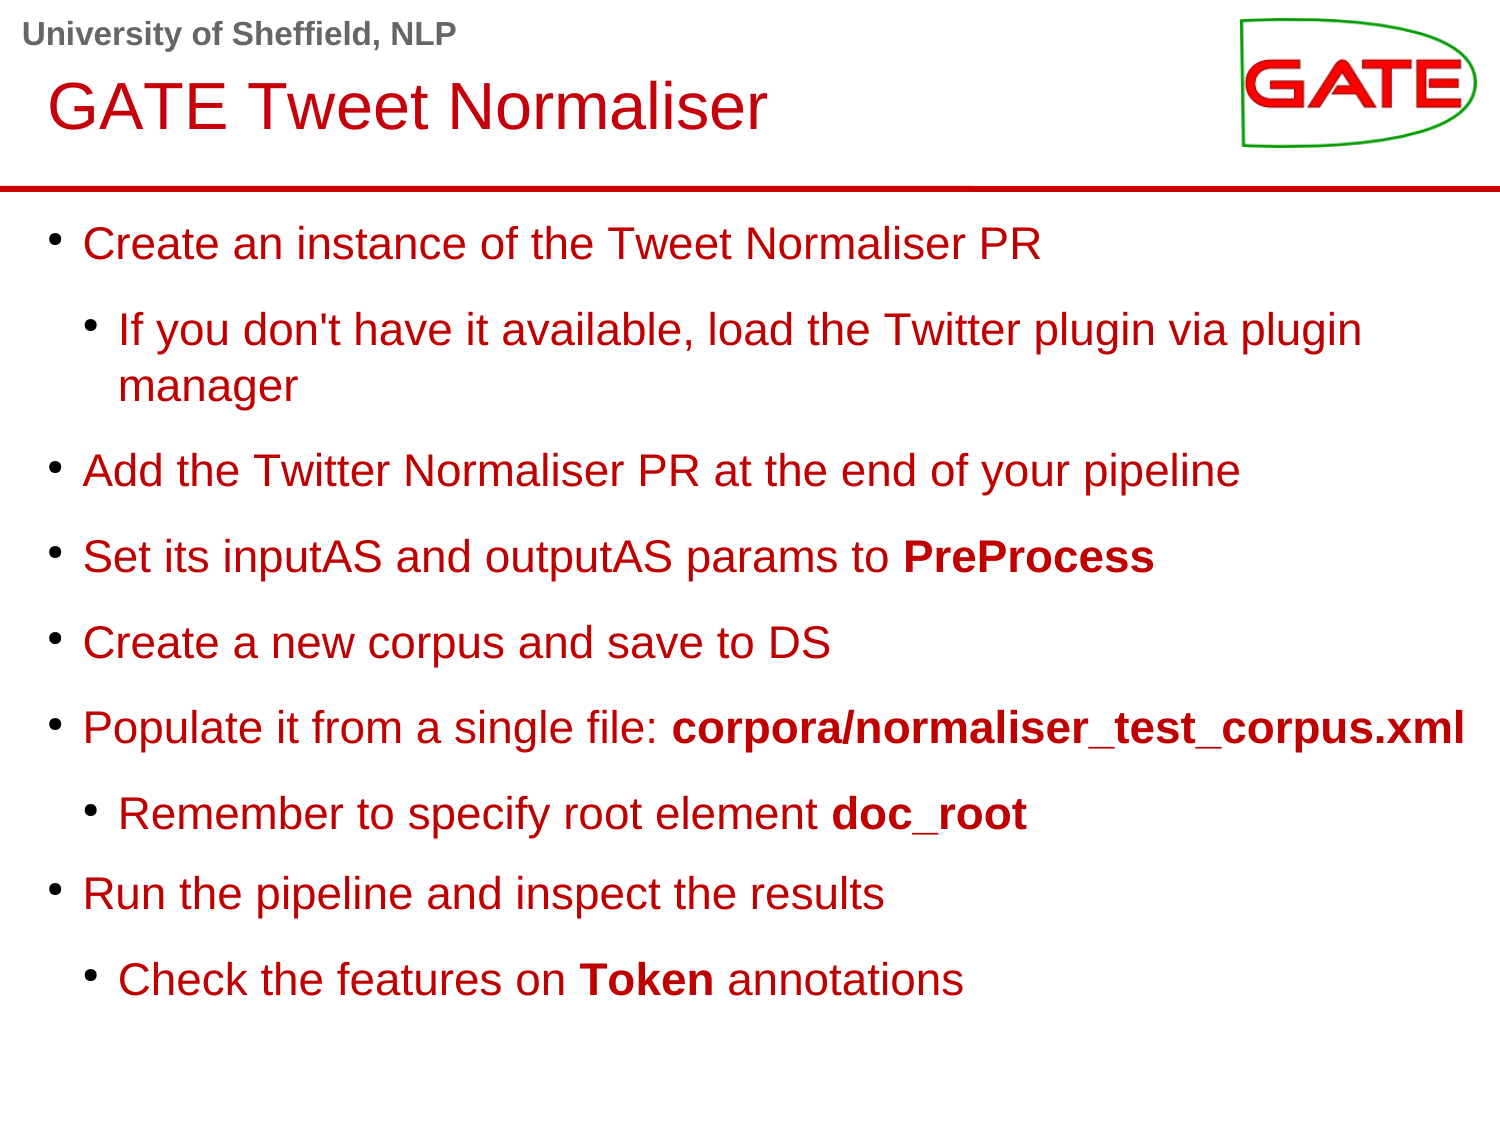

GATE Tweet Normaliser
Create an instance of the Tweet Normaliser PR
If you don't have it available, load the Twitter plugin via plugin manager
Add the Twitter Normaliser PR at the end of your pipeline
Set its inputAS and outputAS params to PreProcess
Create a new corpus and save to DS
Populate it from a single file: corpora/normaliser_test_corpus.xml
Remember to specify root element doc_root
Run the pipeline and inspect the results
Check the features on Token annotations